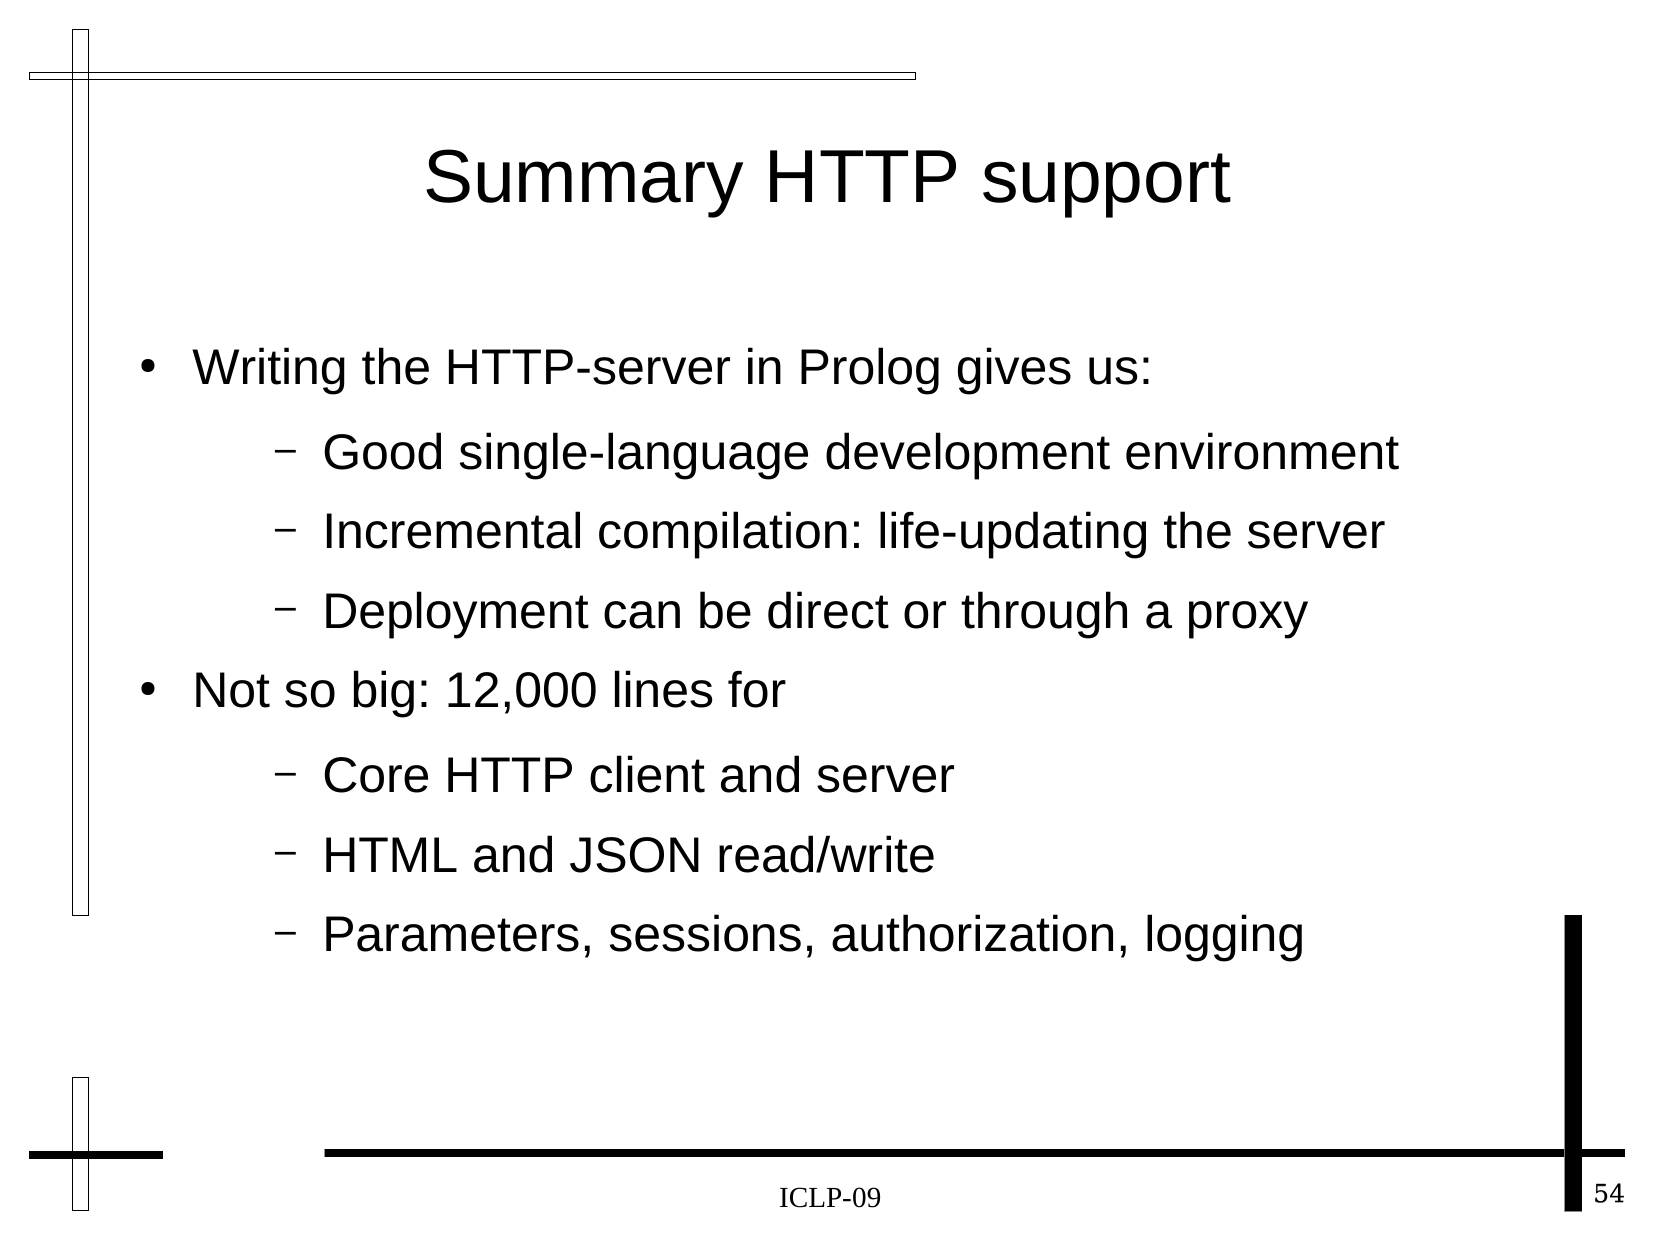

# Summary HTTP support
Writing the HTTP-server in Prolog gives us:
Good single-language development environment
Incremental compilation: life-updating the server
Deployment can be direct or through a proxy
Not so big: 12,000 lines for
Core HTTP client and server
HTML and JSON read/write
Parameters, sessions, authorization, logging